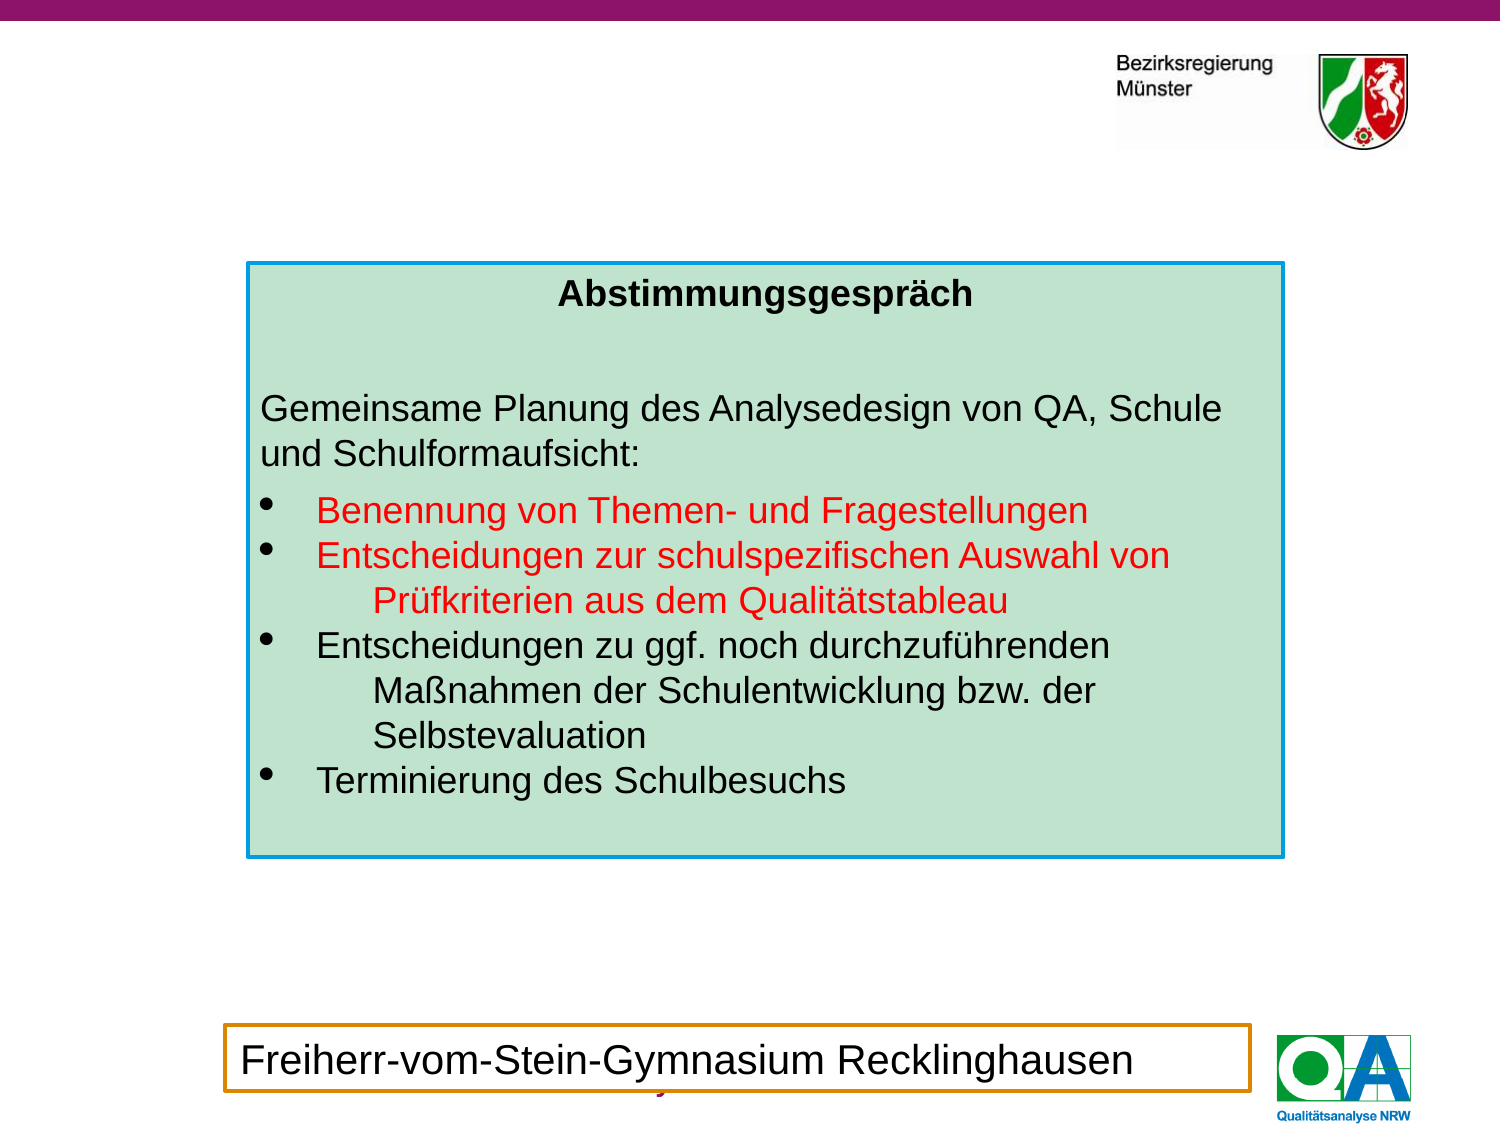

Abstimmungsgespräch
Gemeinsame Planung des Analysedesign von QA, Schule und Schulformaufsicht:
Benennung von Themen- und Fragestellungen
Entscheidungen zur schulspezifischen Auswahl von Prüfkriterien aus dem Qualitätstableau
Entscheidungen zu ggf. noch durchzuführenden Maßnahmen der Schulentwicklung bzw. der Selbstevaluation
Terminierung des Schulbesuchs
Freiherr-vom-Stein-Gymnasium Recklinghausen